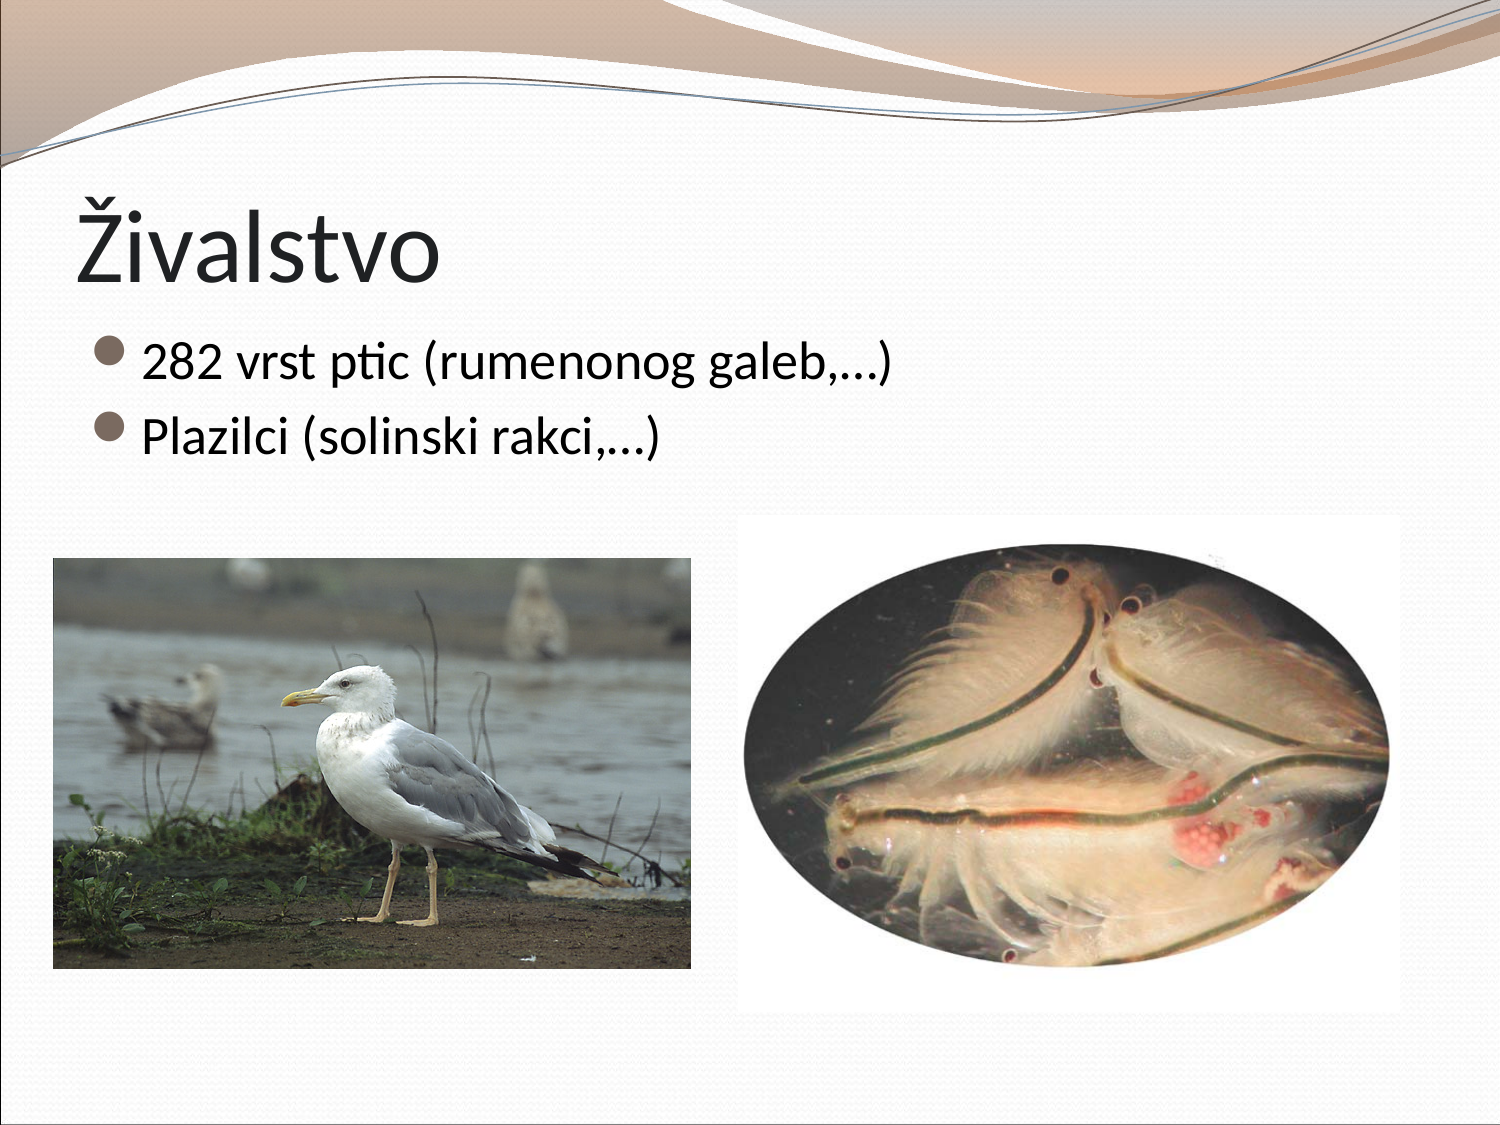

# Živalstvo
282 vrst ptic (rumenonog galeb,…)
Plazilci (solinski rakci,…)